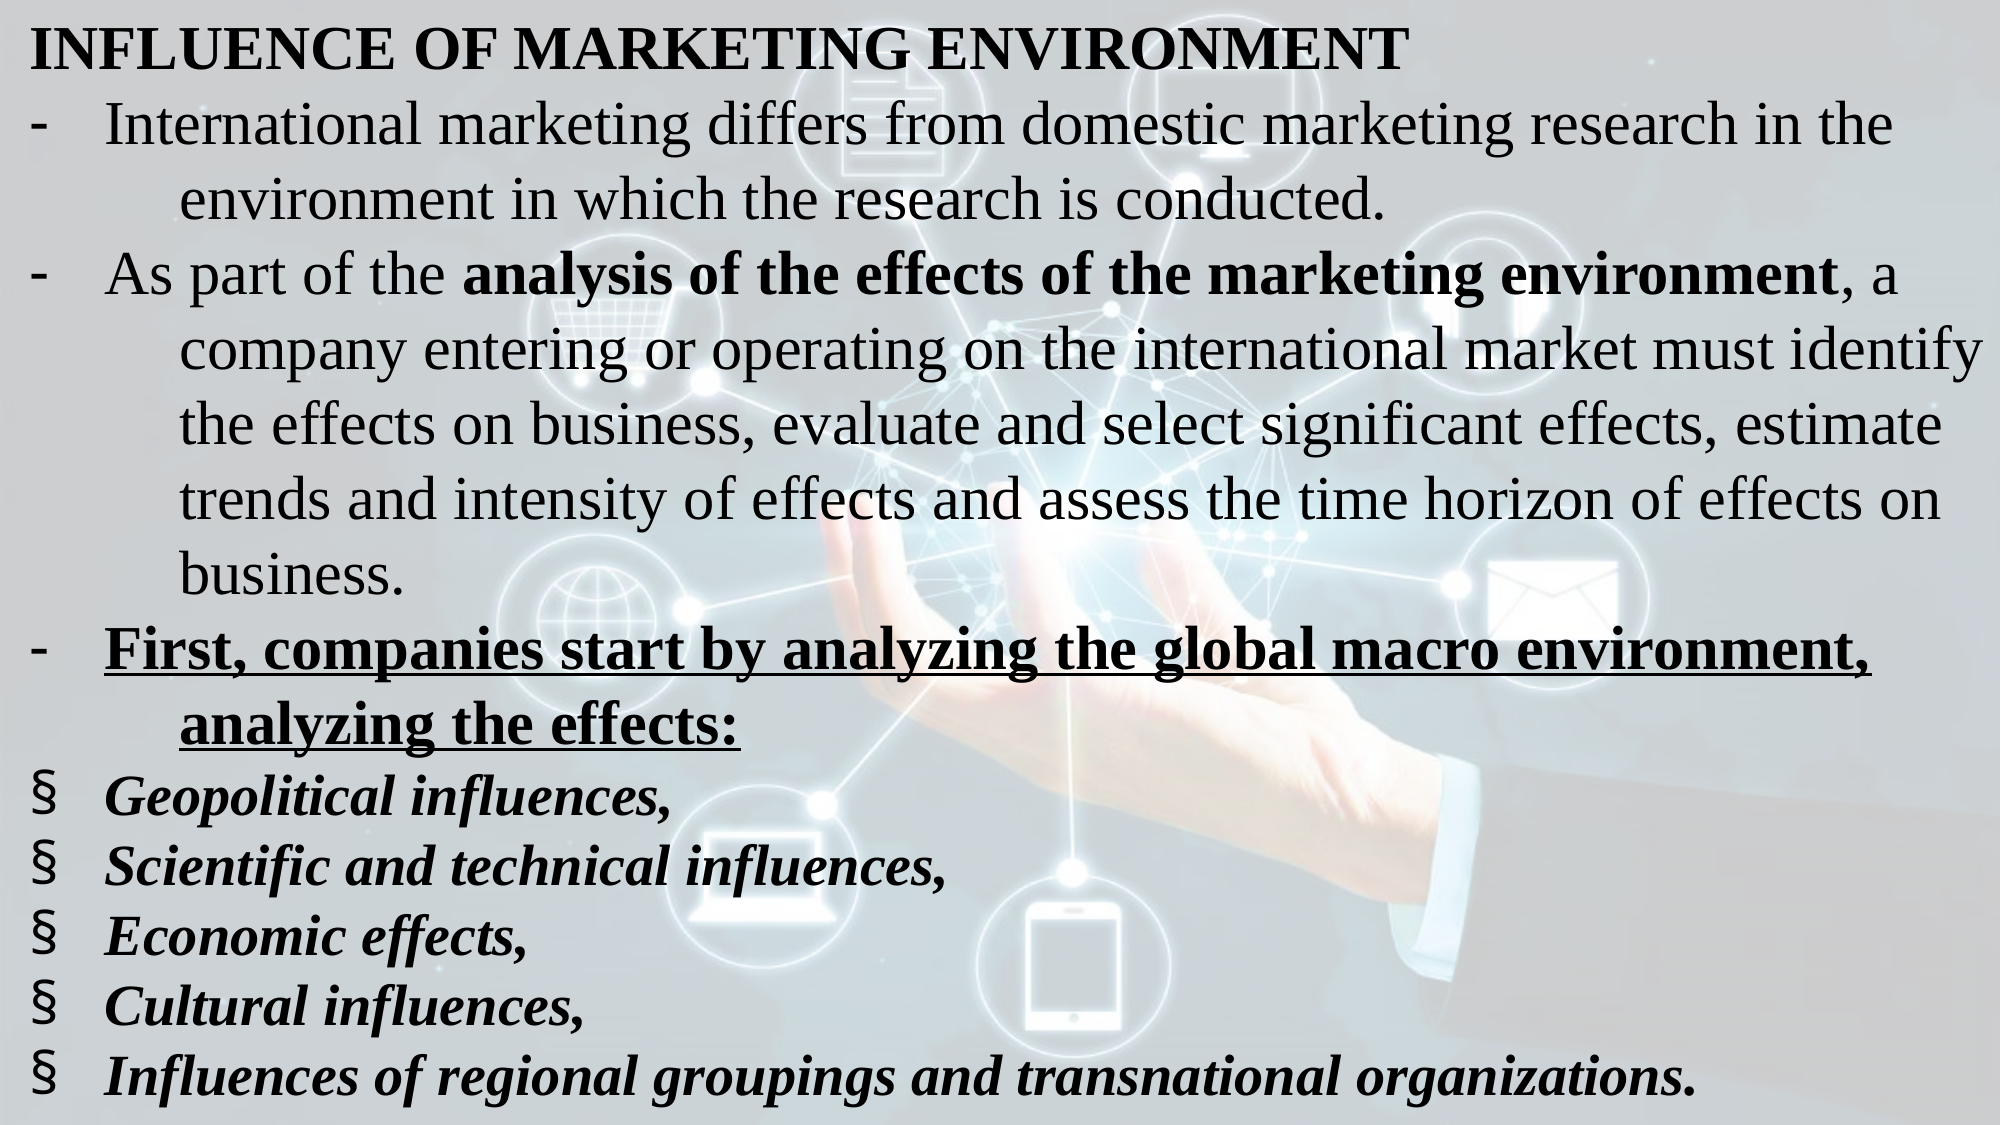

INFLUENCE OF MARKETING ENVIRONMENT
International marketing differs from domestic marketing research in the environment in which the research is conducted.
As part of the analysis of the effects of the marketing environment, a company entering or operating on the international market must identify the effects on business, evaluate and select significant effects, estimate trends and intensity of effects and assess the time horizon of effects on business.
First, companies start by analyzing the global macro environment, analyzing the effects:
Geopolitical influences,
Scientific and technical influences,
Economic effects,
Cultural influences,
Influences of regional groupings and transnational organizations.